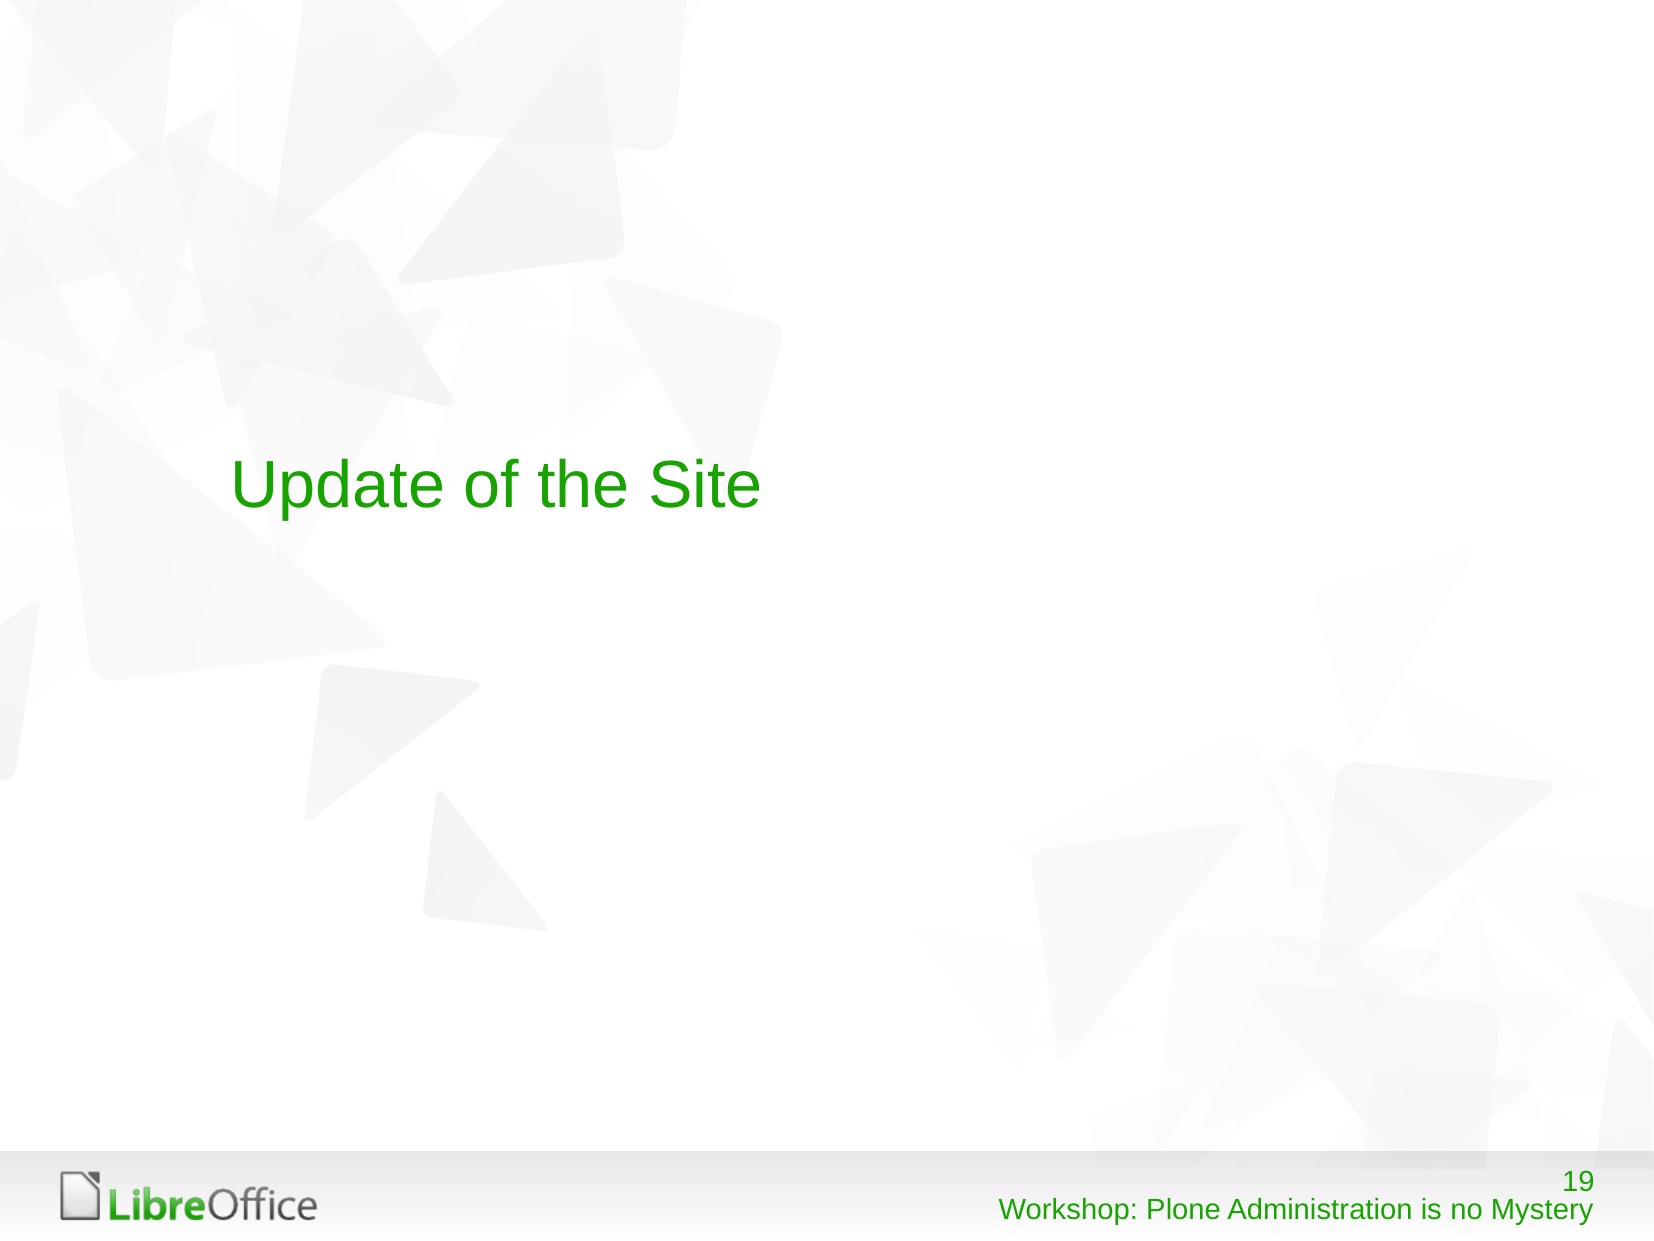

# Update of the Site
19
Workshop: Plone Administration is no Mystery